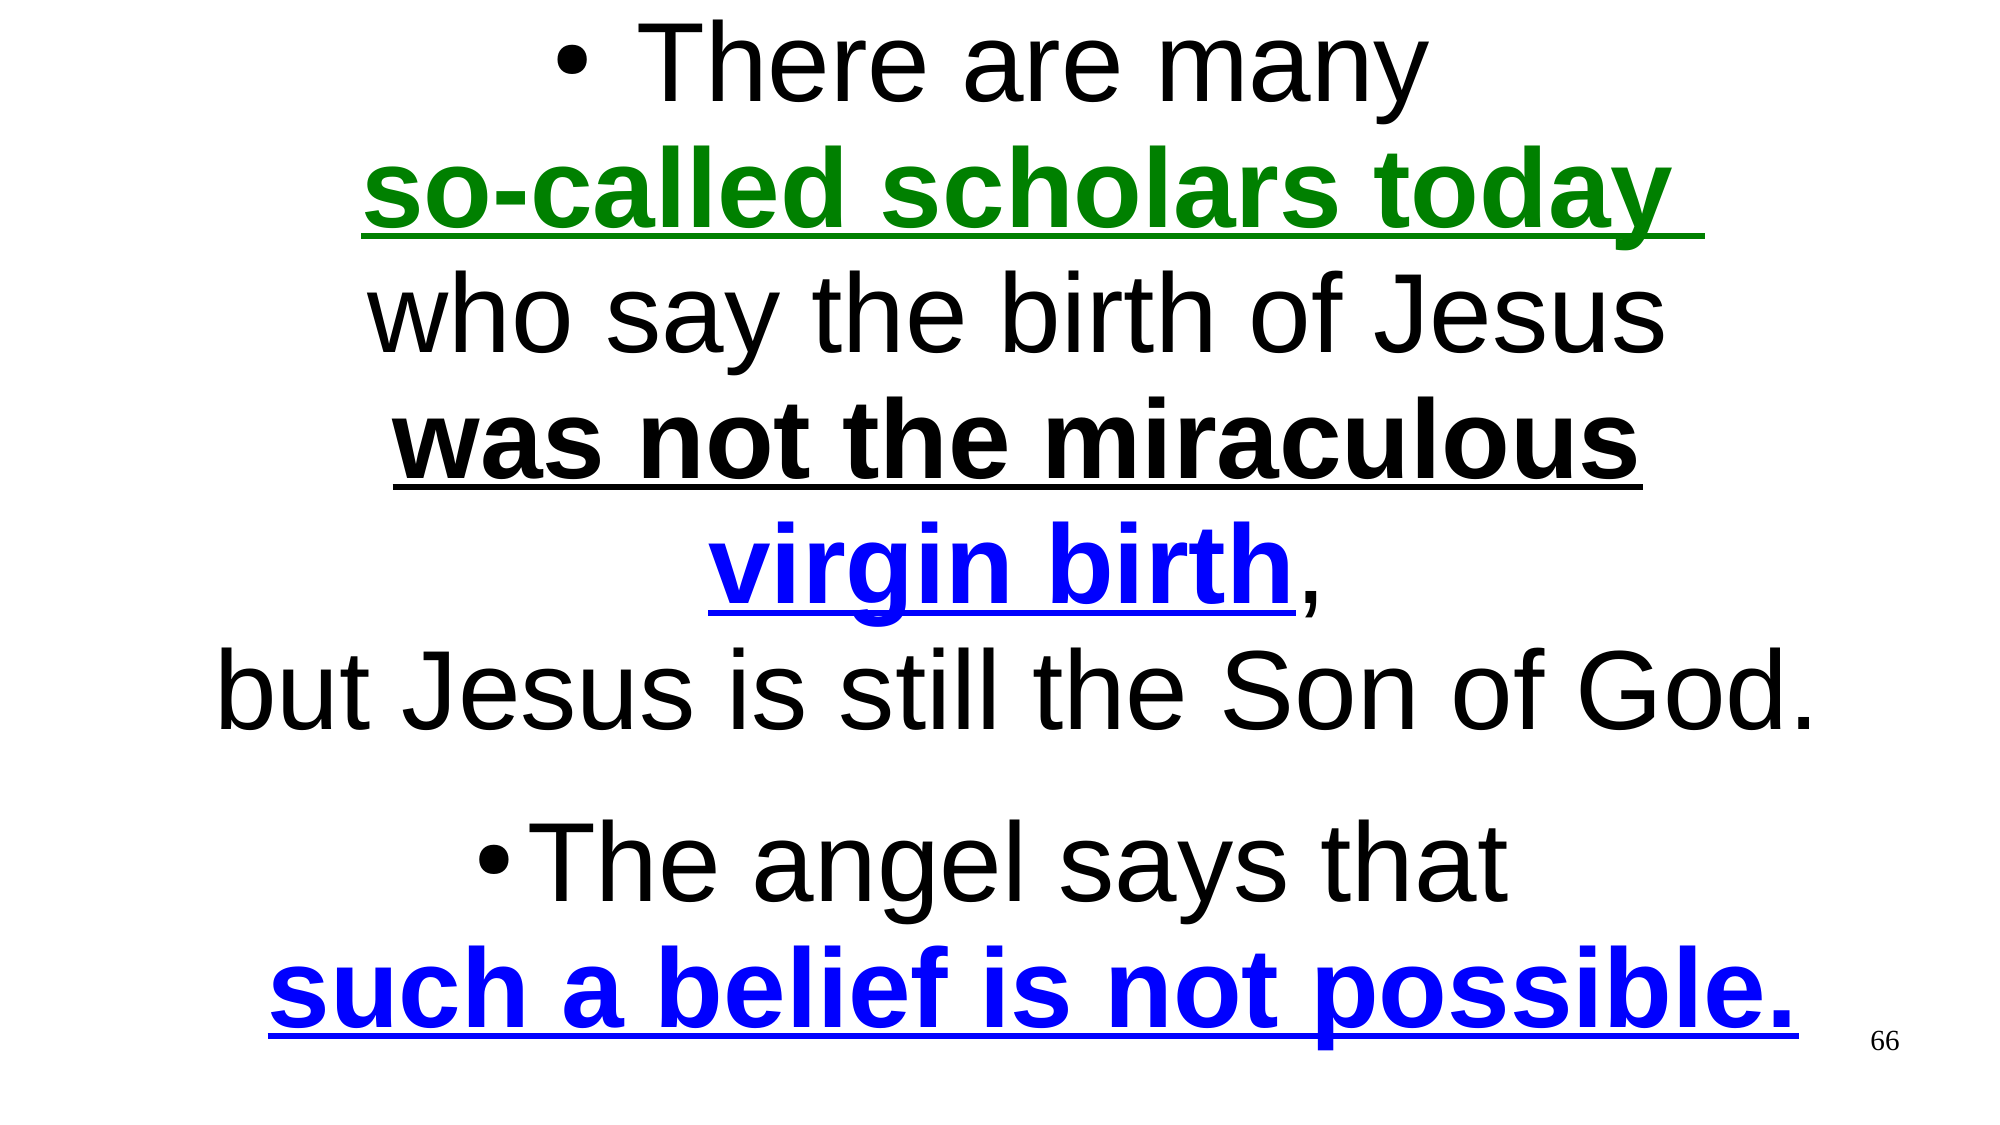

# There are many so-called scholars today who say the birth of Jesus was not the miraculous virgin birth, but Jesus is still the Son of God.
The angel says that
such a belief is not possible.
66